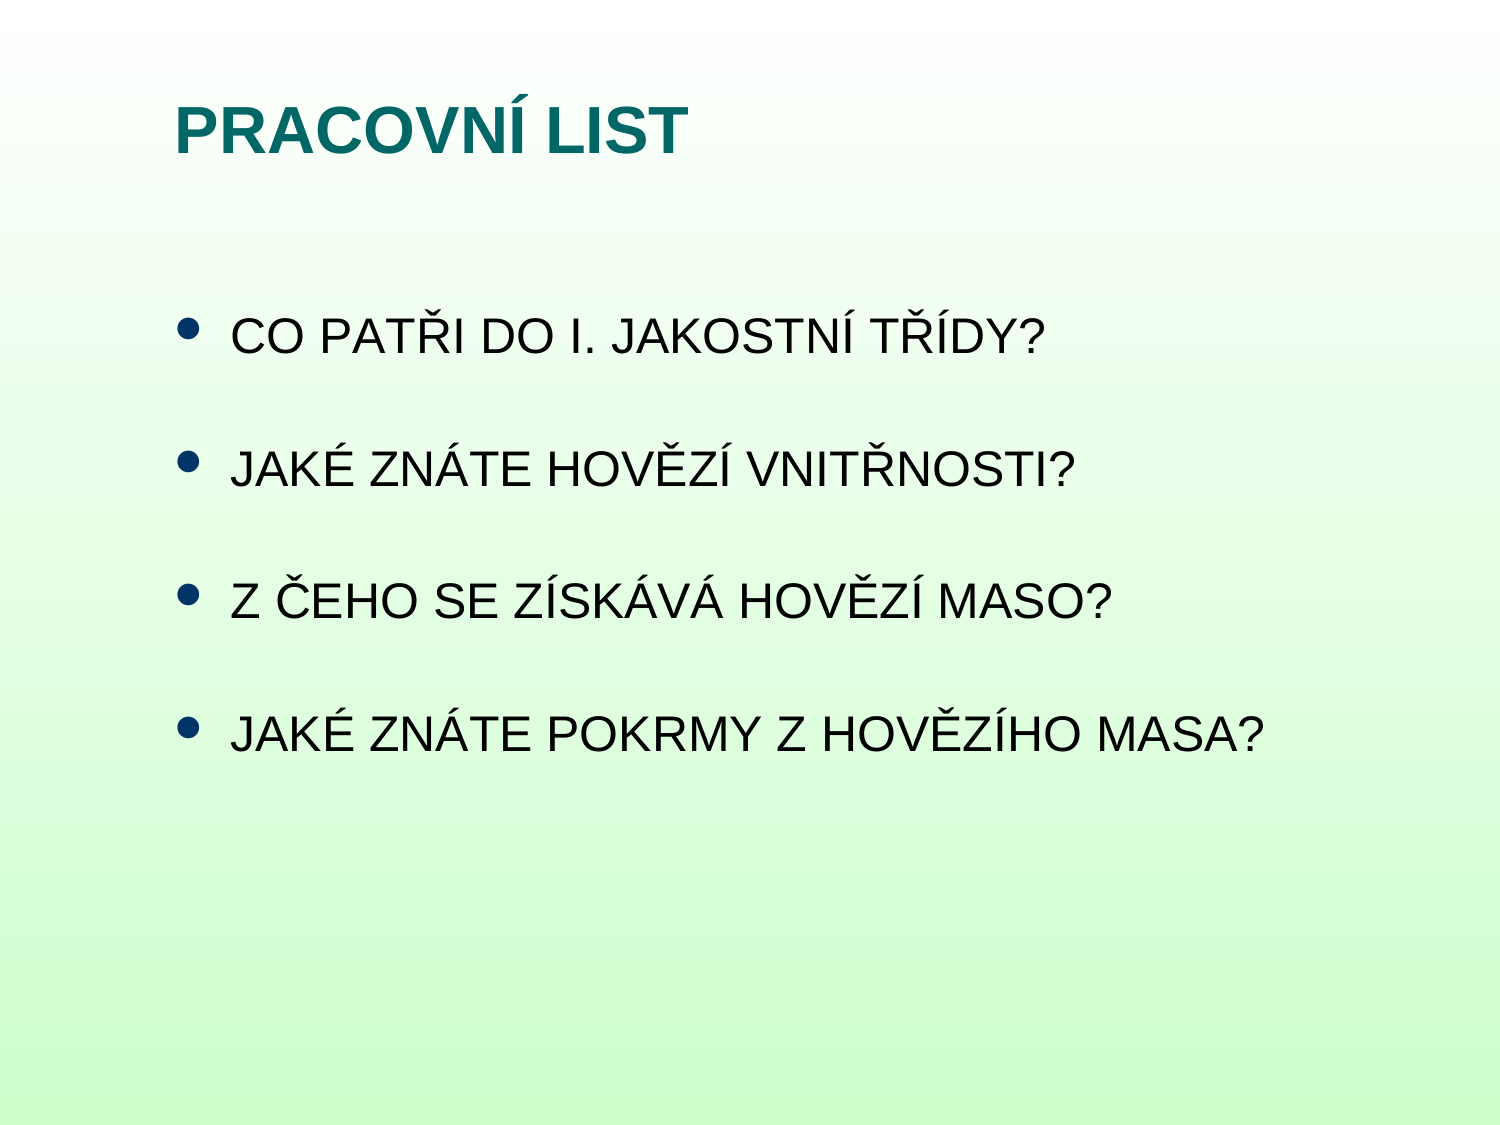

# PRACOVNÍ LIST
CO PATŘI DO I. JAKOSTNÍ TŘÍDY?
JAKÉ ZNÁTE HOVĚZÍ VNITŘNOSTI?
Z ČEHO SE ZÍSKÁVÁ HOVĚZÍ MASO?
JAKÉ ZNÁTE POKRMY Z HOVĚZÍHO MASA?